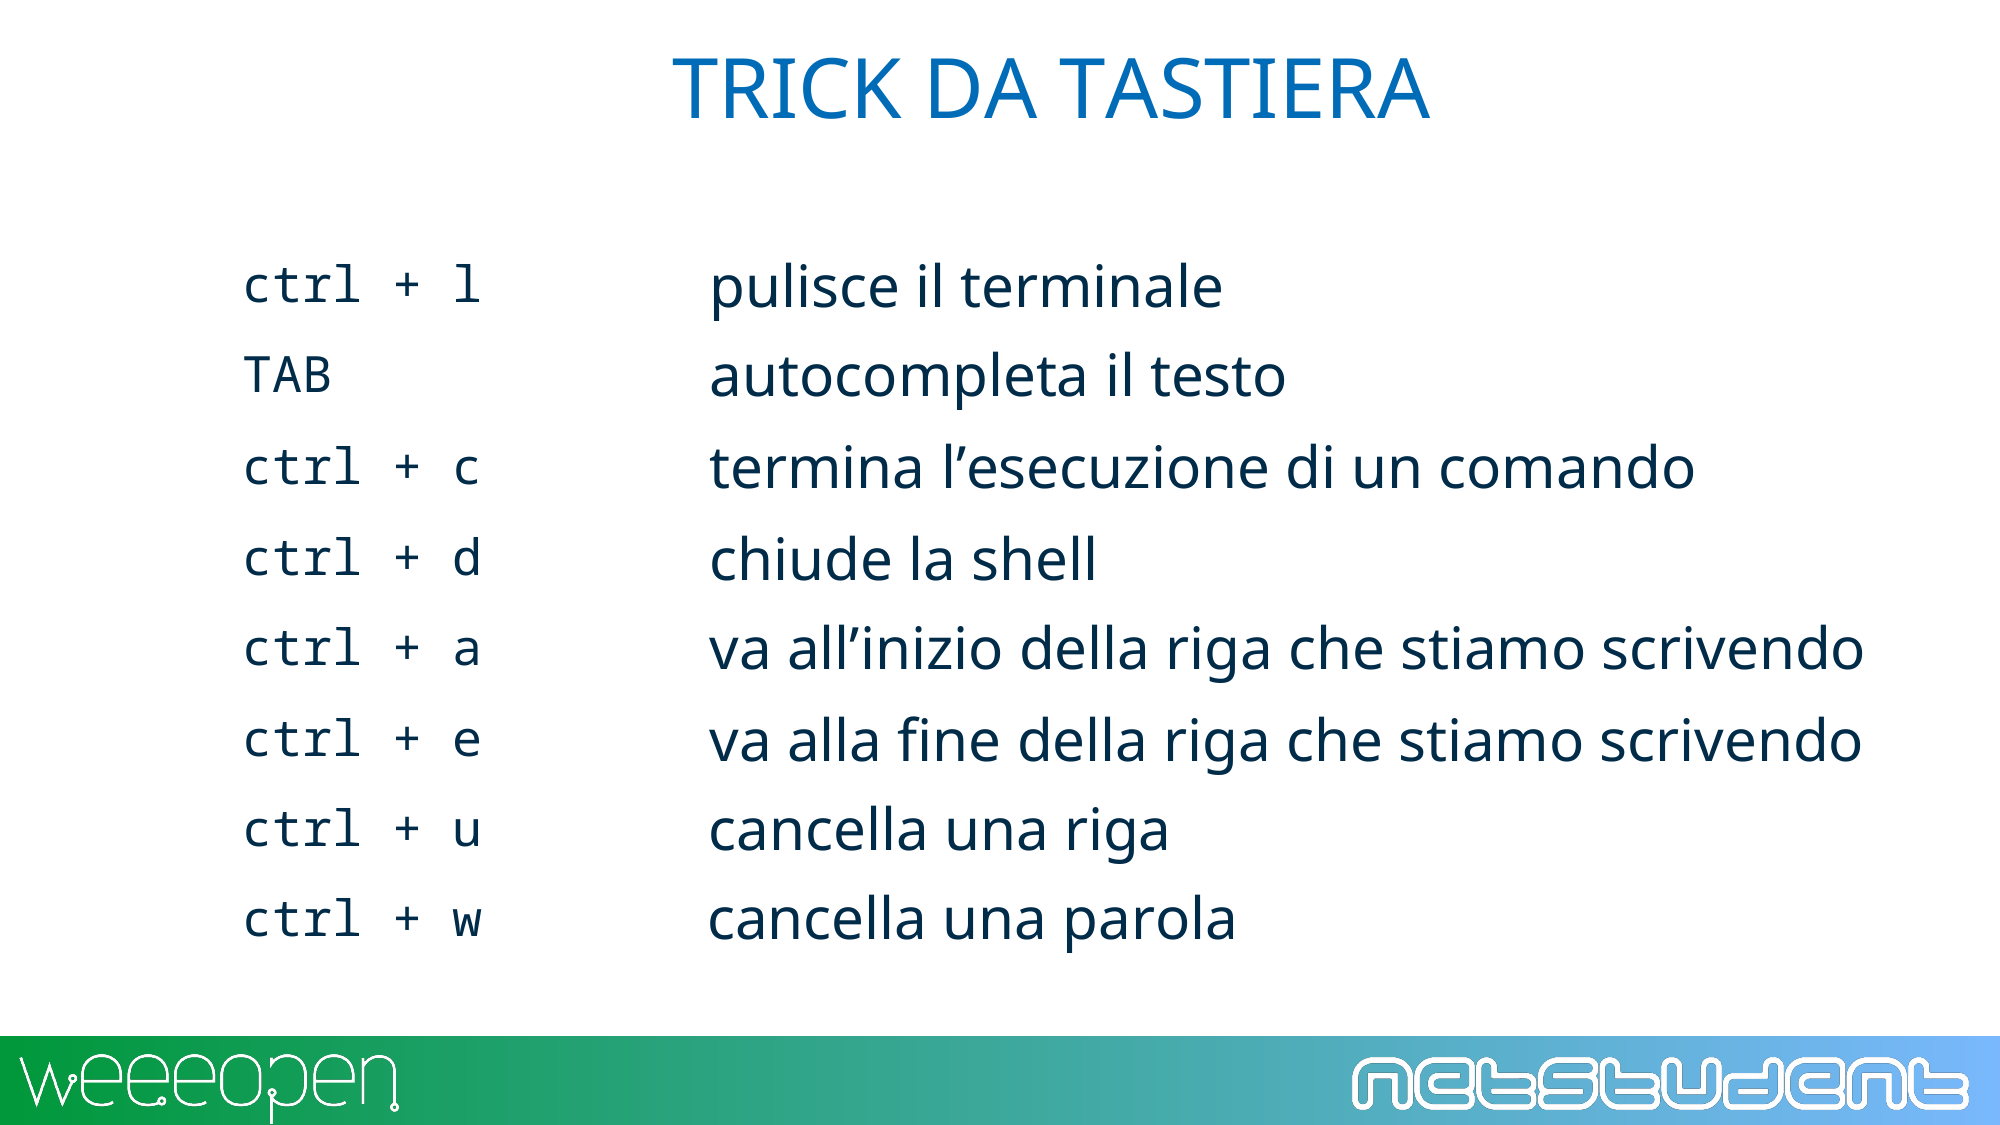

TRICK DA TASTIERA
pulisce il terminale
ctrl + l
autocompleta il testo
TAB
termina l’esecuzione di un comando
ctrl + c
chiude la shell
ctrl + d
va all’inizio della riga che stiamo scrivendo
ctrl + a
va alla fine della riga che stiamo scrivendo
ctrl + e
cancella una riga
ctrl + u
cancella una parola
ctrl + w